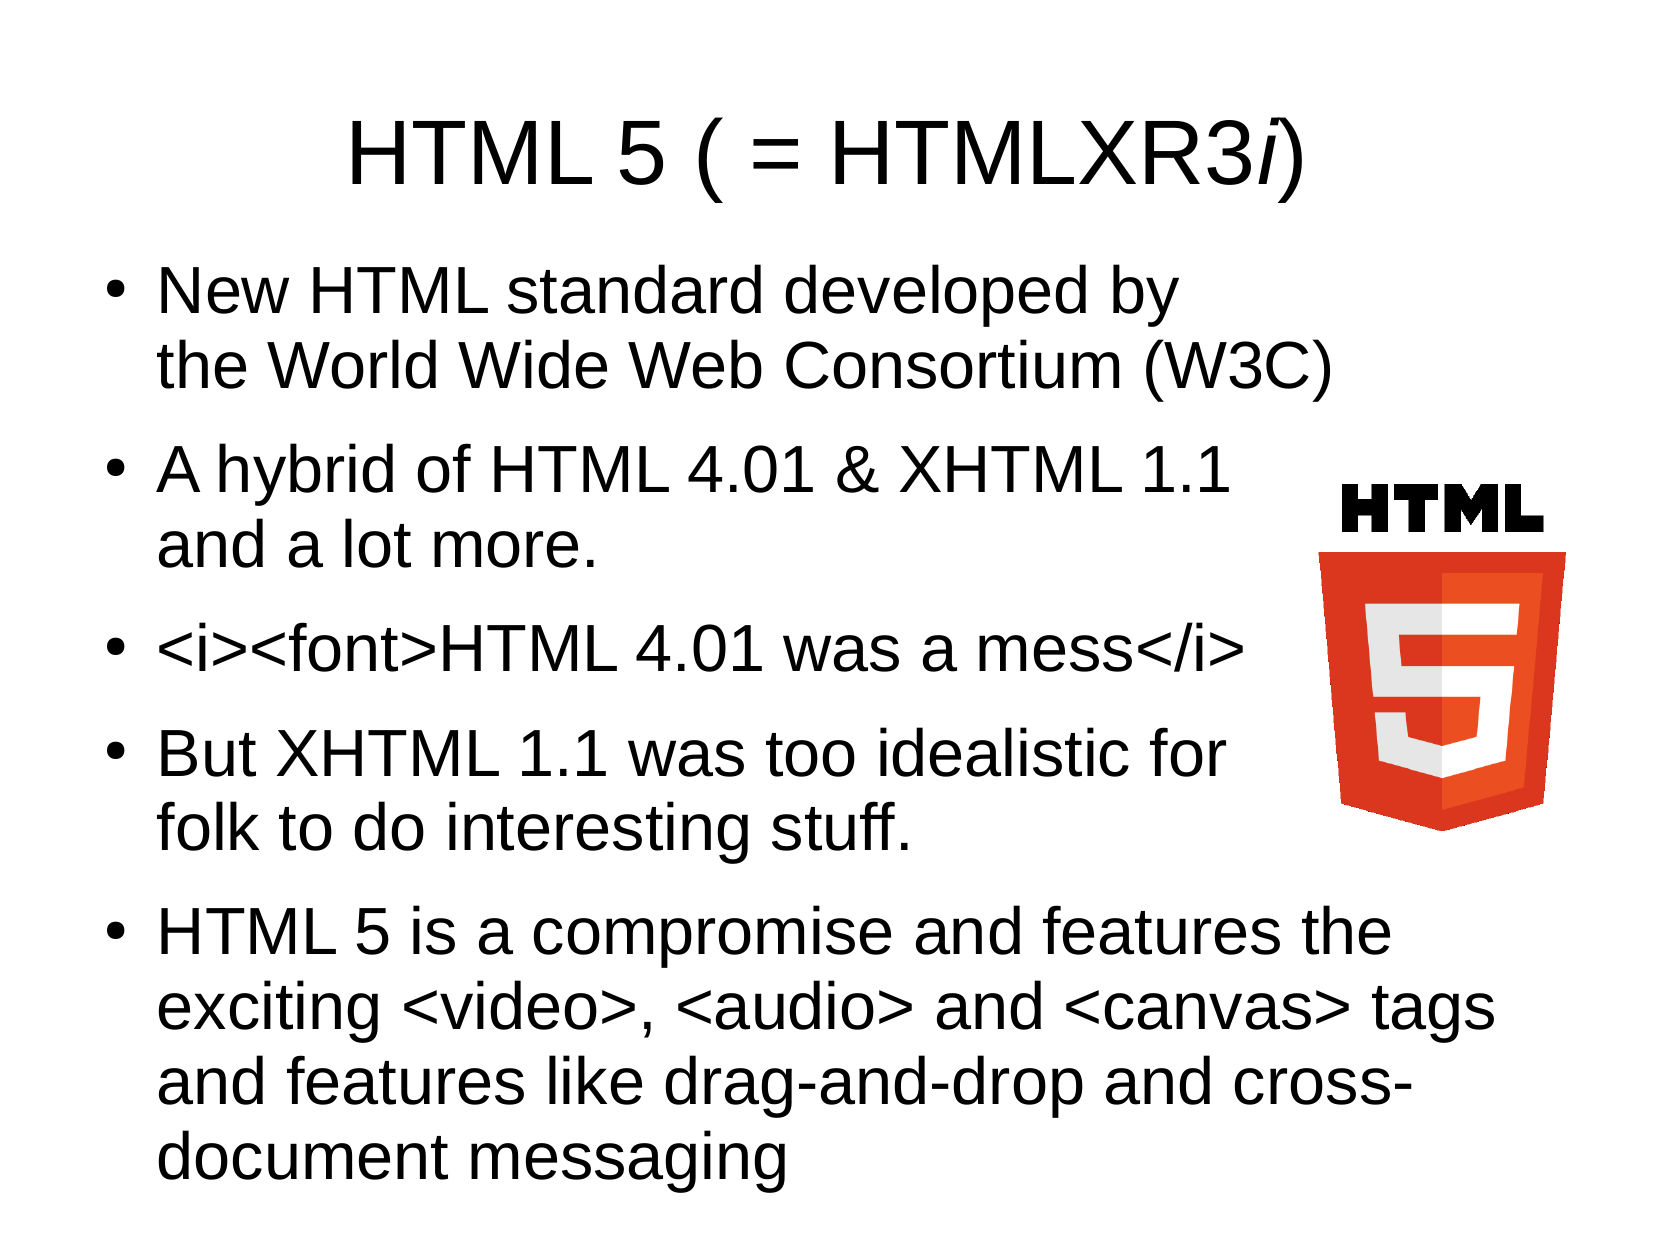

# HTML 5 ( = HTMLXR3i)
New HTML standard developed by
the World Wide Web Consortium (W3C)
A hybrid of HTML 4.01 & XHTML 1.1
and a lot more.
<i><font>HTML 4.01 was a mess</i>
But XHTML 1.1 was too idealistic for
folk to do interesting stuff.
HTML 5 is a compromise and features the exciting <video>, <audio> and <canvas> tags and features like drag-and-drop and cross-document messaging